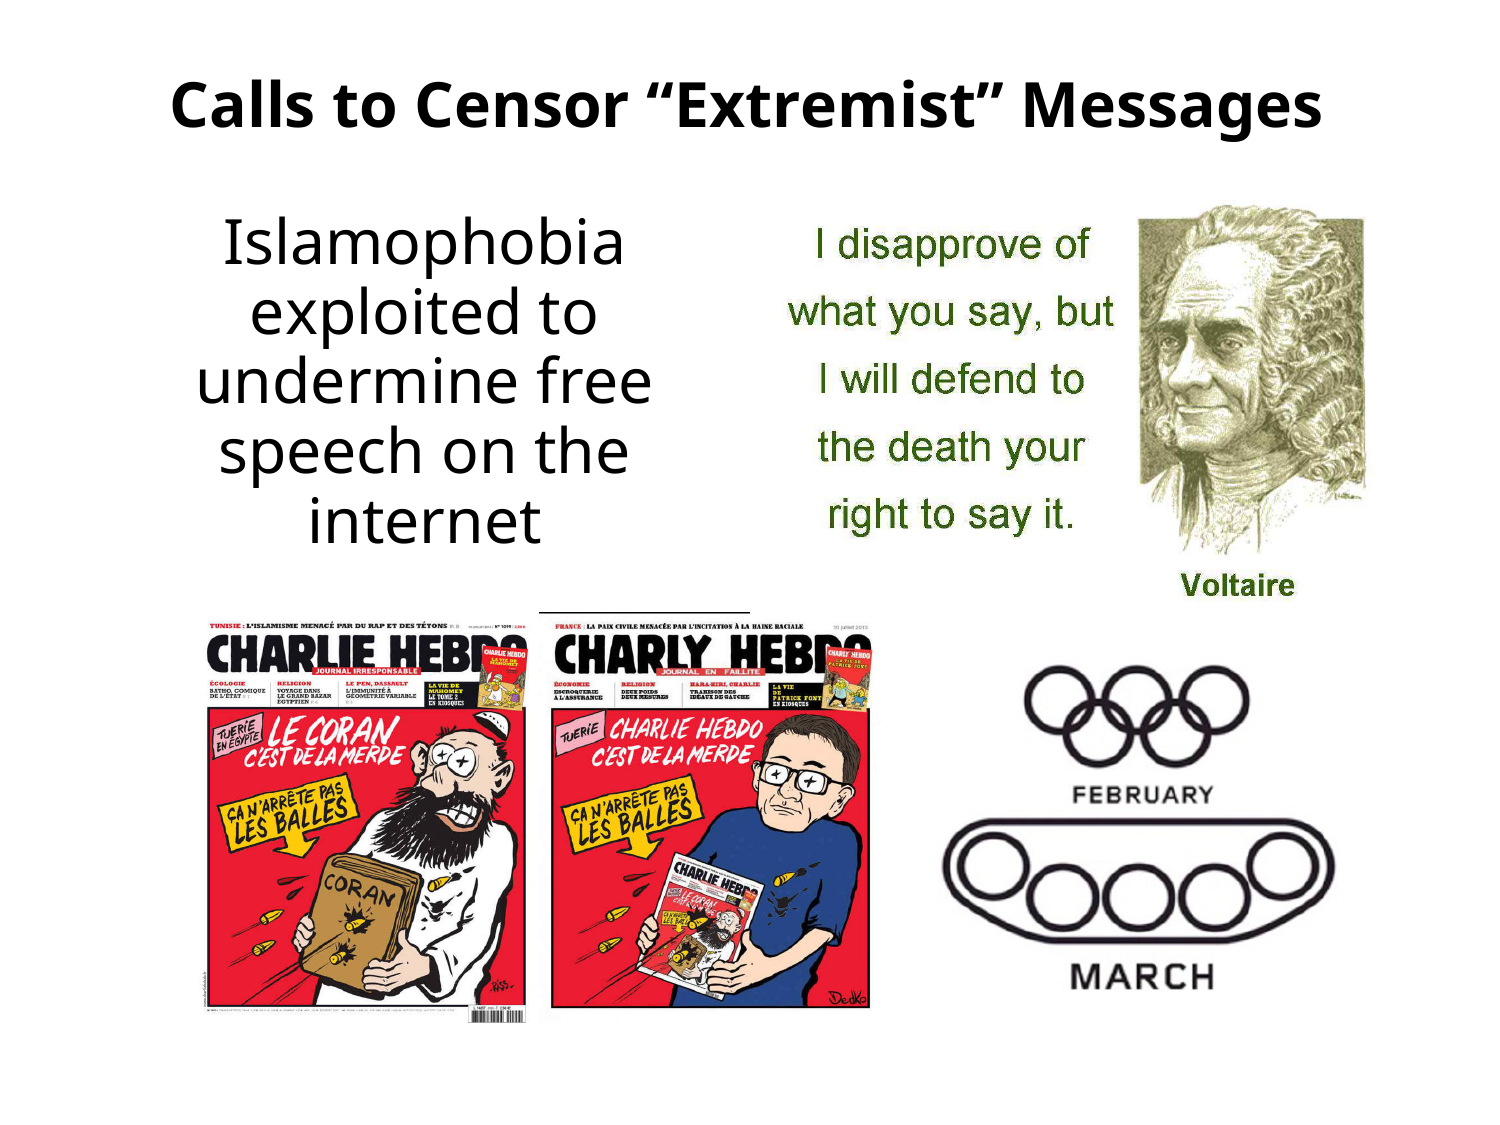

Calls to Censor “Extremist” Messages
Islamophobia exploited to undermine free speech on the internet